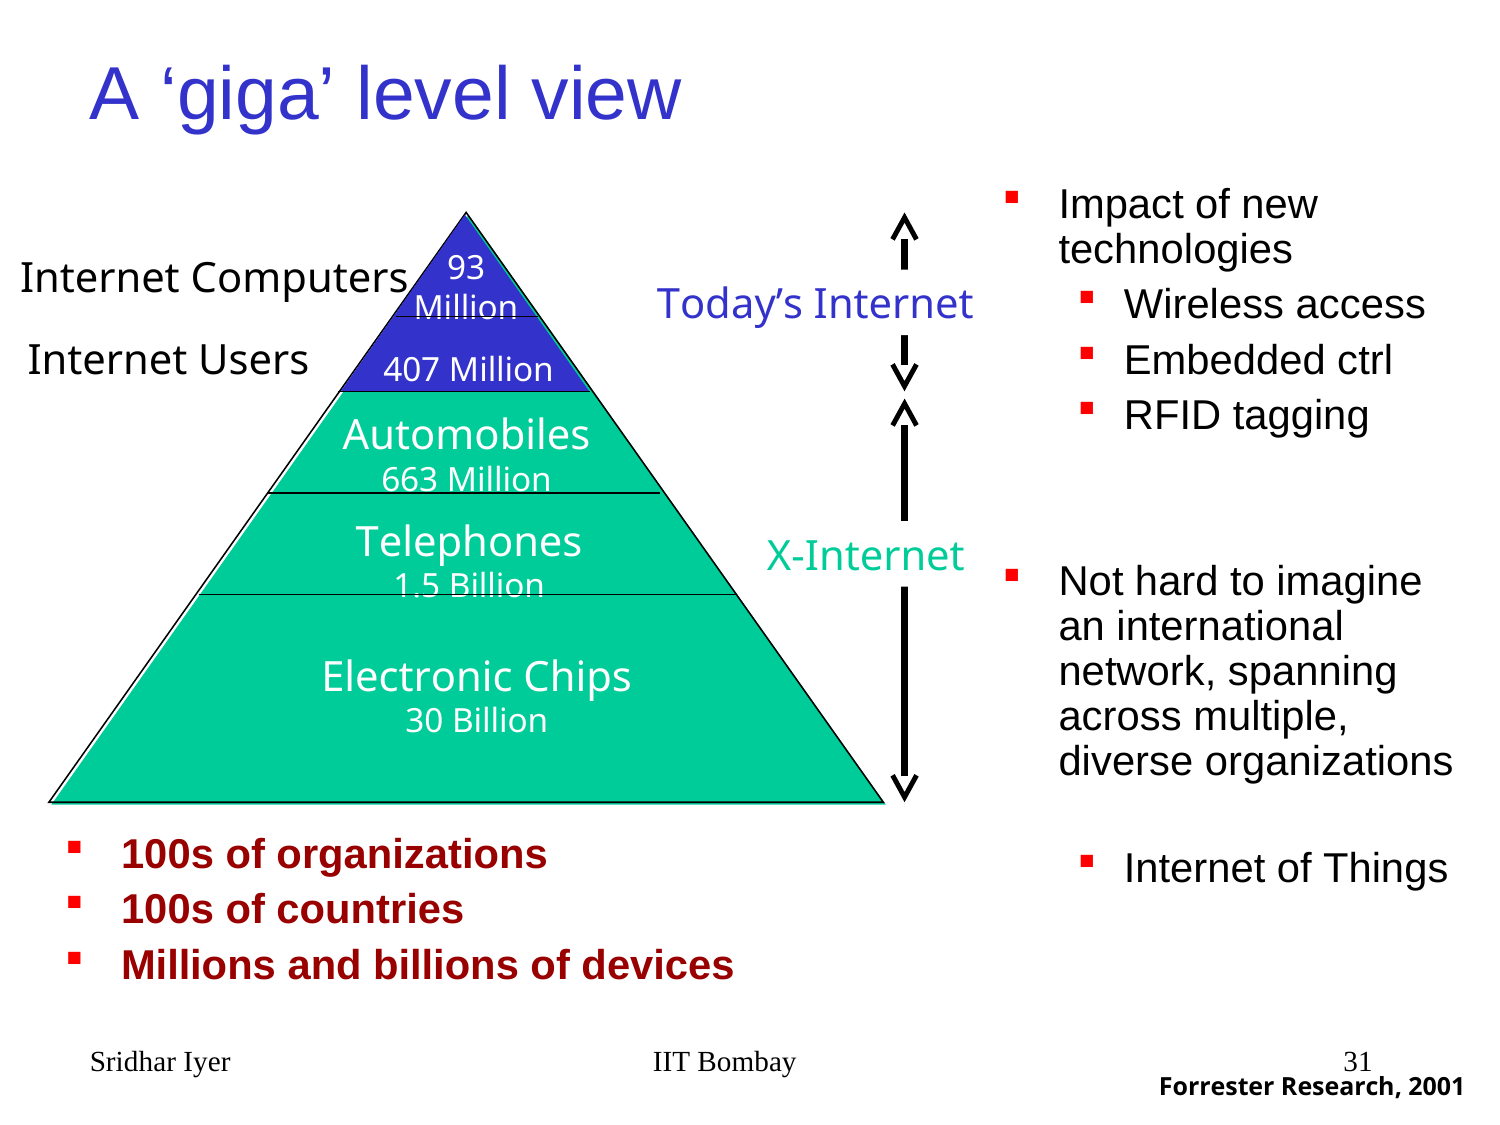

# A ‘giga’ level view
Impact of new technologies
Wireless access
Embedded ctrl
RFID tagging
Not hard to imagine an international network, spanning across multiple, diverse organizations
Internet of Things
93
Million
Internet Computers
Today’s Internet
Internet Users
407 Million
Automobiles
663 Million
Telephones
1.5 Billion
X-Internet
Electronic Chips
30 Billion
100s of organizations
100s of countries
Millions and billions of devices
Sridhar Iyer
IIT Bombay
31
Forrester Research, 2001